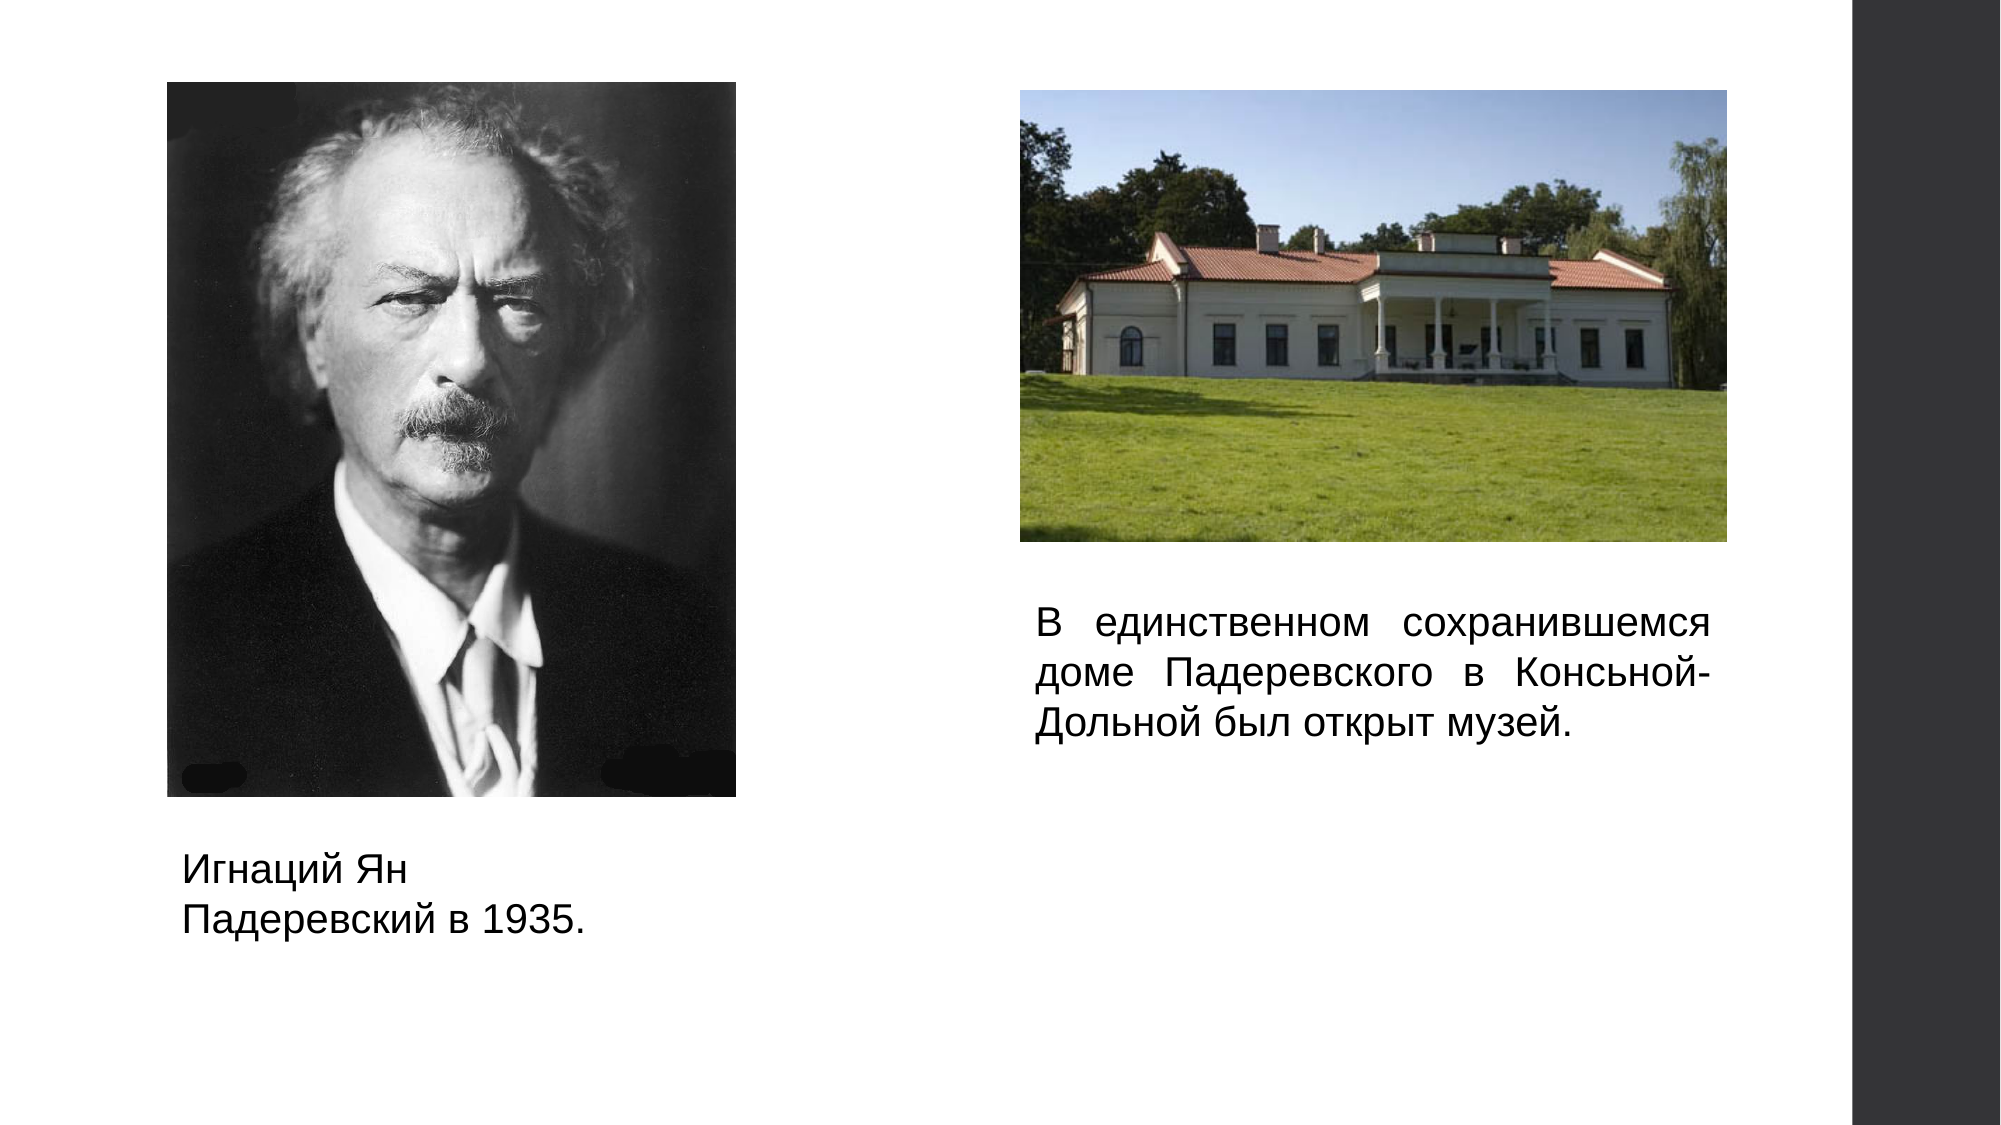

В единственном сохранившемся доме Падеревского в Консьной-Дольной был открыт музей.
Игнаций Ян Падеревский в 1935.